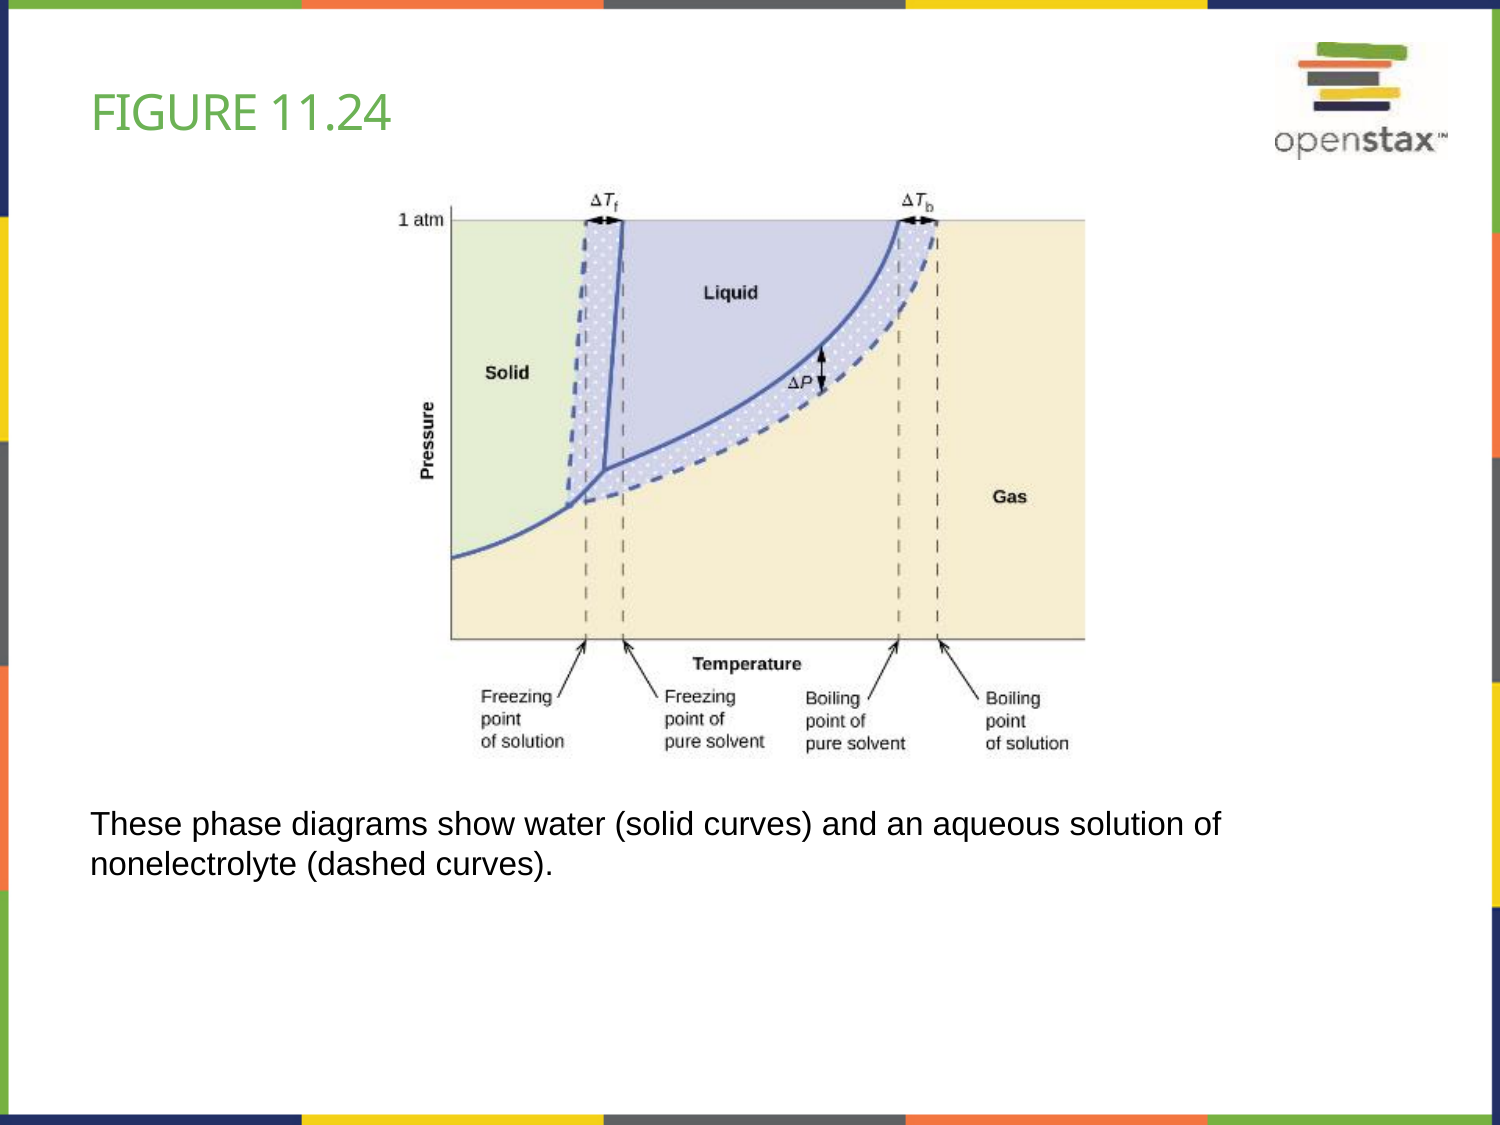

# Figure 11.24
These phase diagrams show water (solid curves) and an aqueous solution of nonelectrolyte (dashed curves).